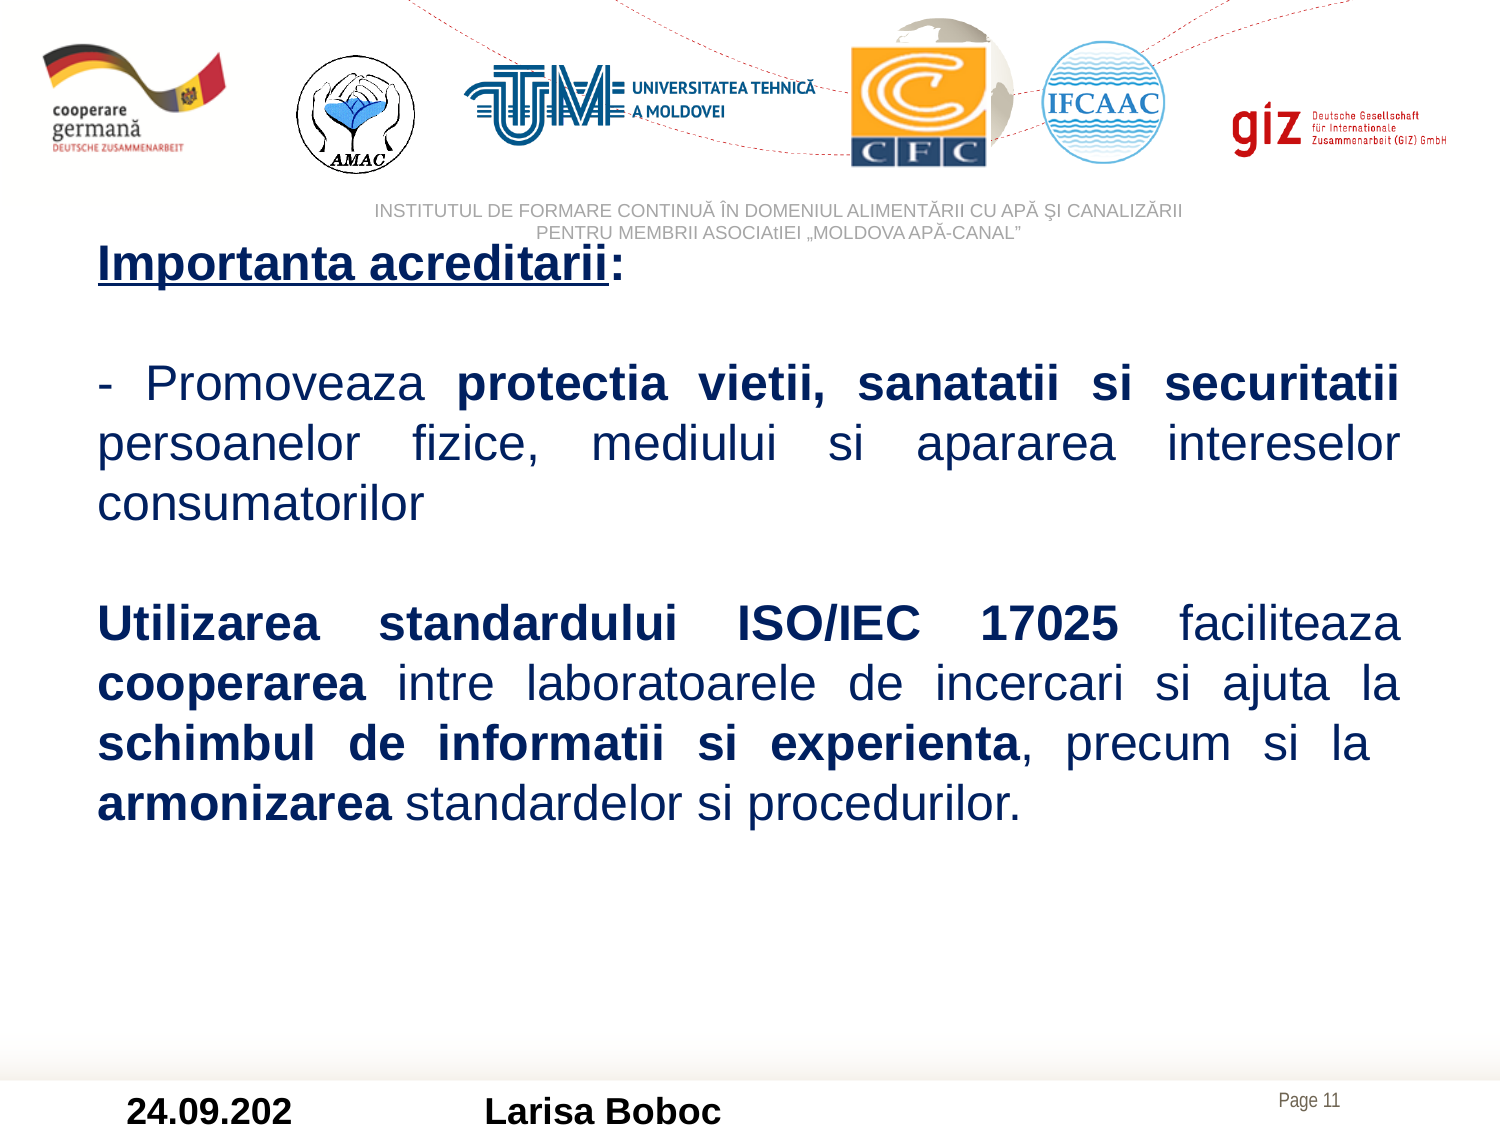

INSTITUTUL DE FORMARE CONTINUĂ ÎN DOMENIUL ALIMENTĂRII CU APĂ ŞI CANALIZĂRII
PENTRU MEMBRII ASOCIAtIEI „MOLDOVA APĂ-CANAL”
Importanta acreditarii:
- Promoveaza protectia vietii, sanatatii si securitatii persoanelor fizice, mediului si apararea intereselor consumatorilor
Utilizarea standardului ISO/IEC 17025 faciliteaza cooperarea intre laboratoarele de incercari si ajuta la schimbul de informatii si experienta, precum si la armonizarea standardelor si procedurilor.
#
Larisa Boboc